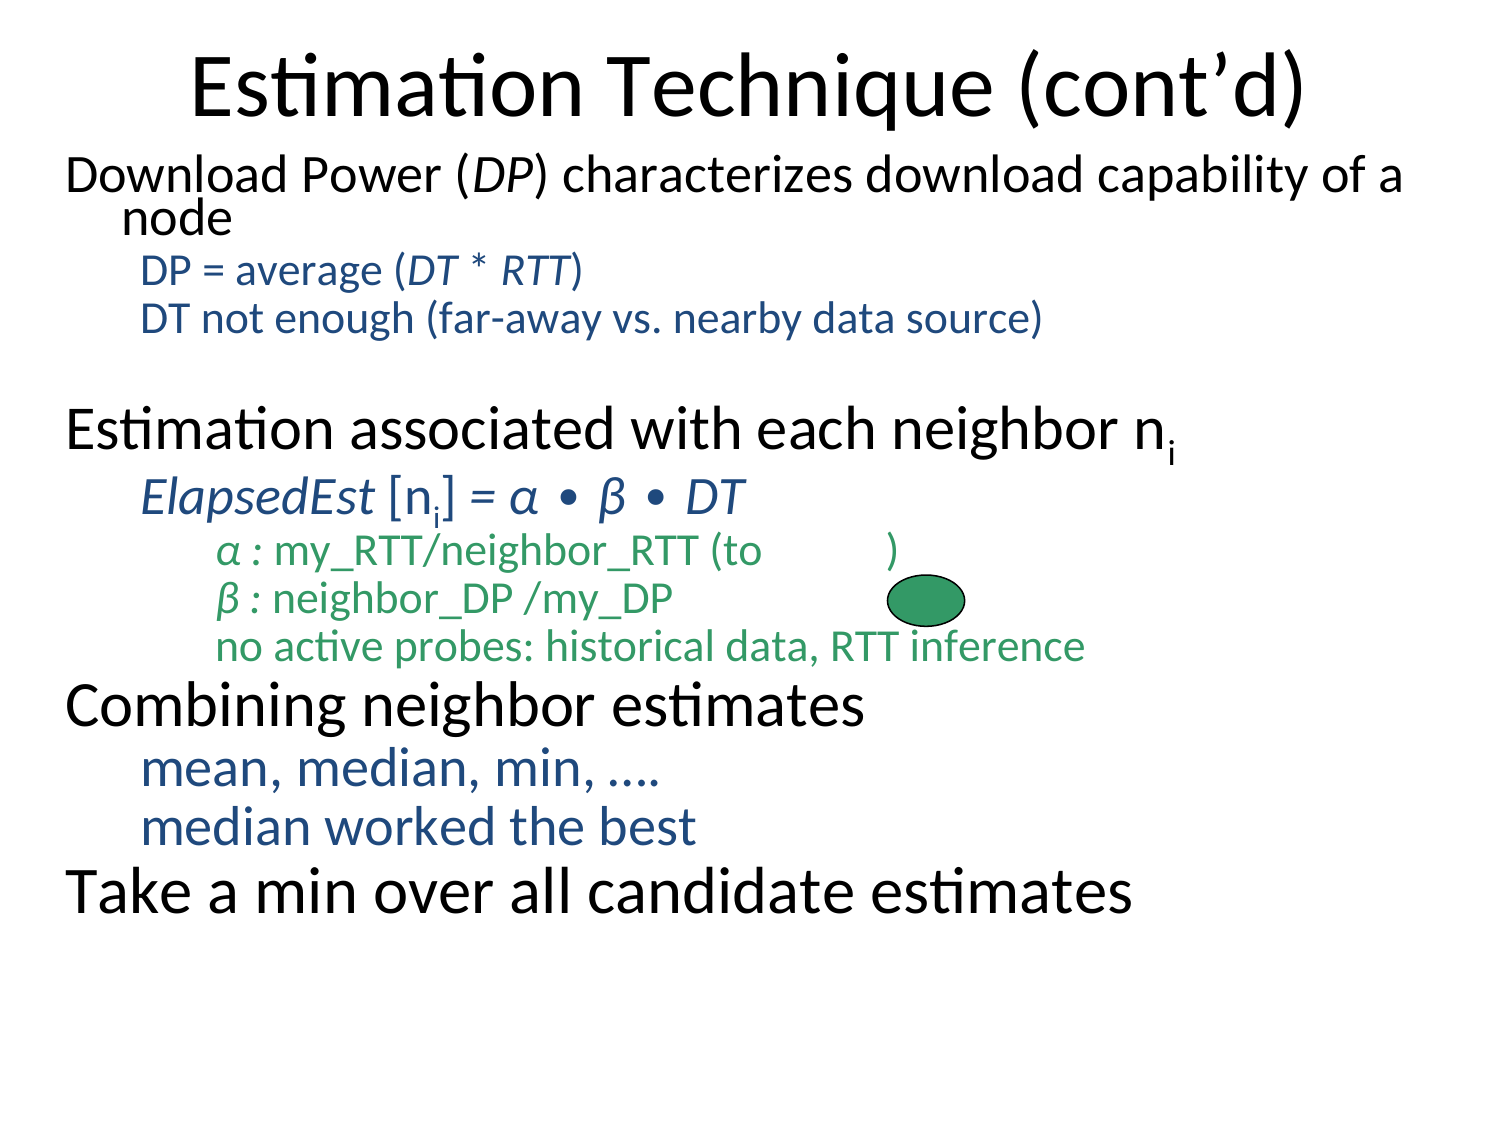

# Estimation Technique (cont’d)
Download Power (DP) characterizes download capability of a node
DP = average (DT * RTT)
DT not enough (far-away vs. nearby data source)
Estimation associated with each neighbor ni
ElapsedEst [ni] = α ∙ β ∙ DT
α : my_RTT/neighbor_RTT (to )
β : neighbor_DP /my_DP
no active probes: historical data, RTT inference
Combining neighbor estimates
mean, median, min, ….
median worked the best
Take a min over all candidate estimates